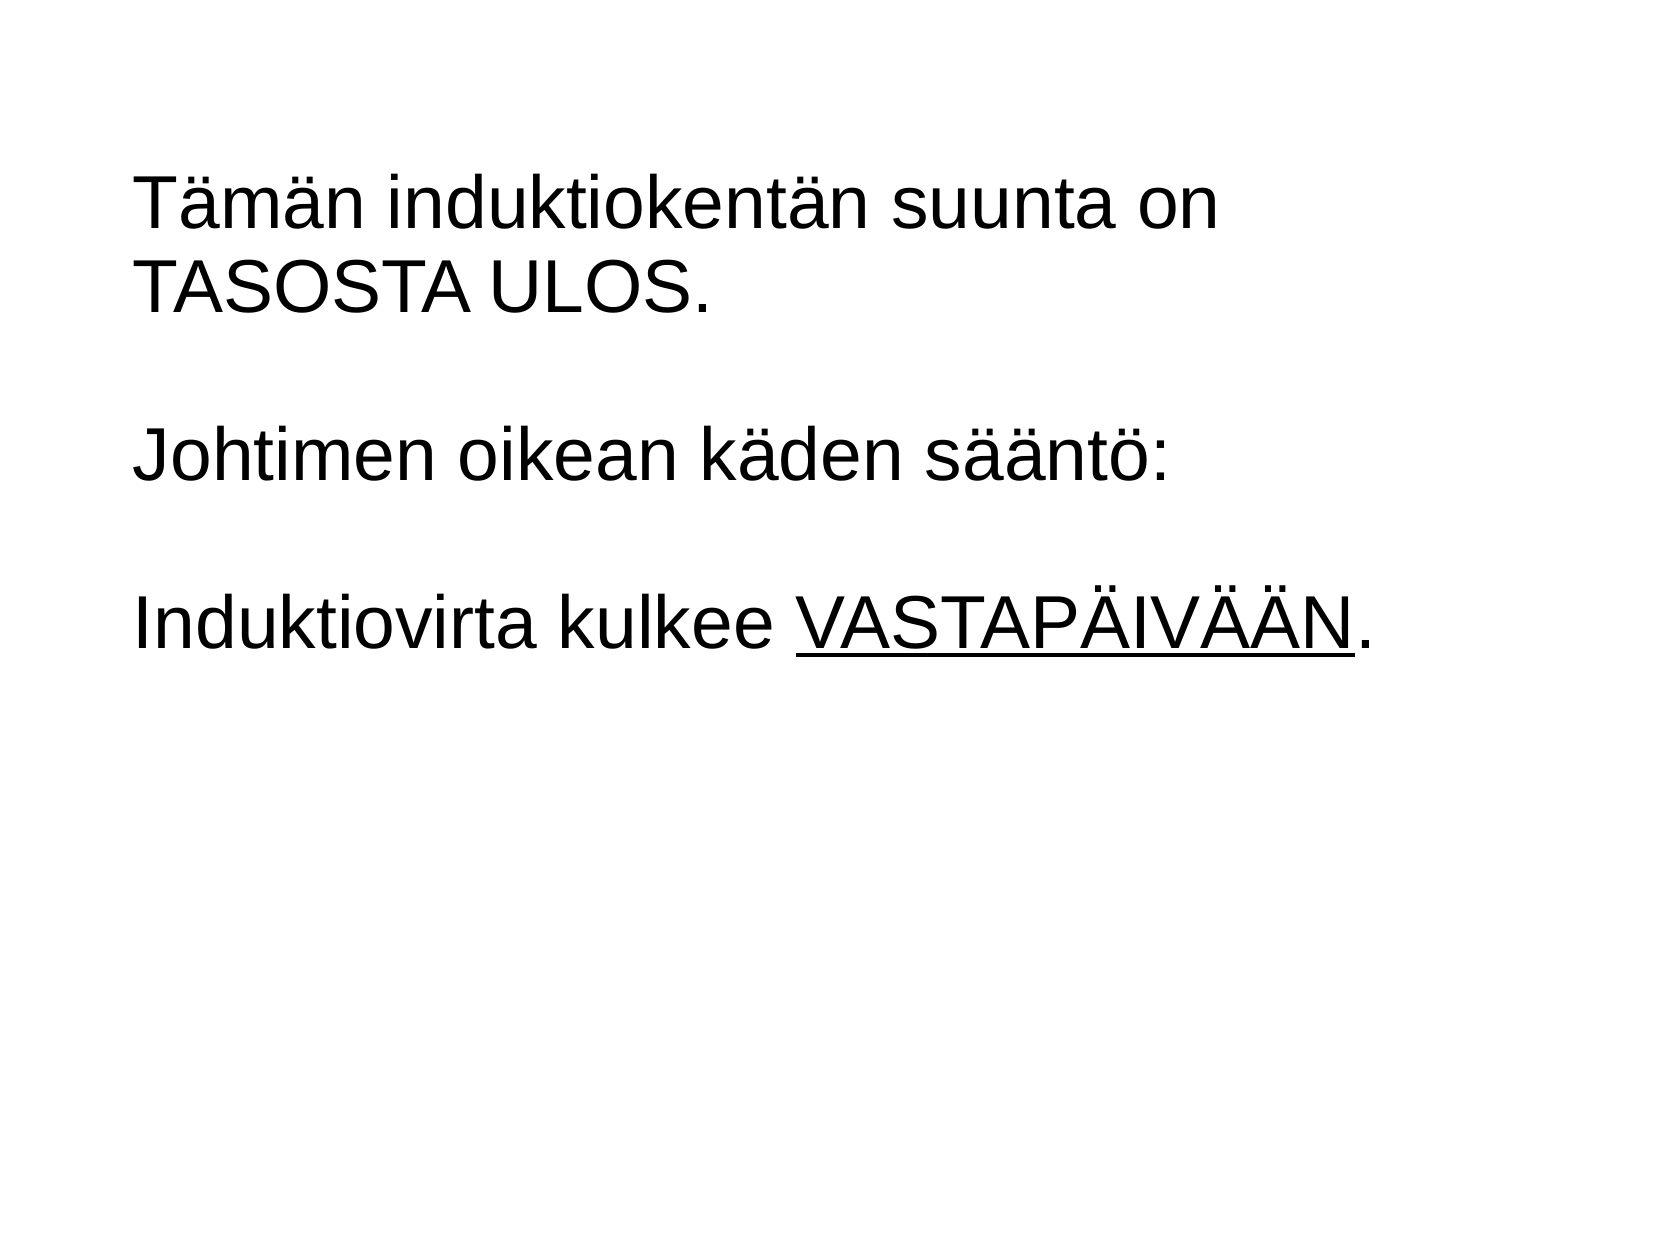

Tämän induktiokentän suunta on TASOSTA ULOS.
Johtimen oikean käden sääntö:
Induktiovirta kulkee VASTAPÄIVÄÄN.